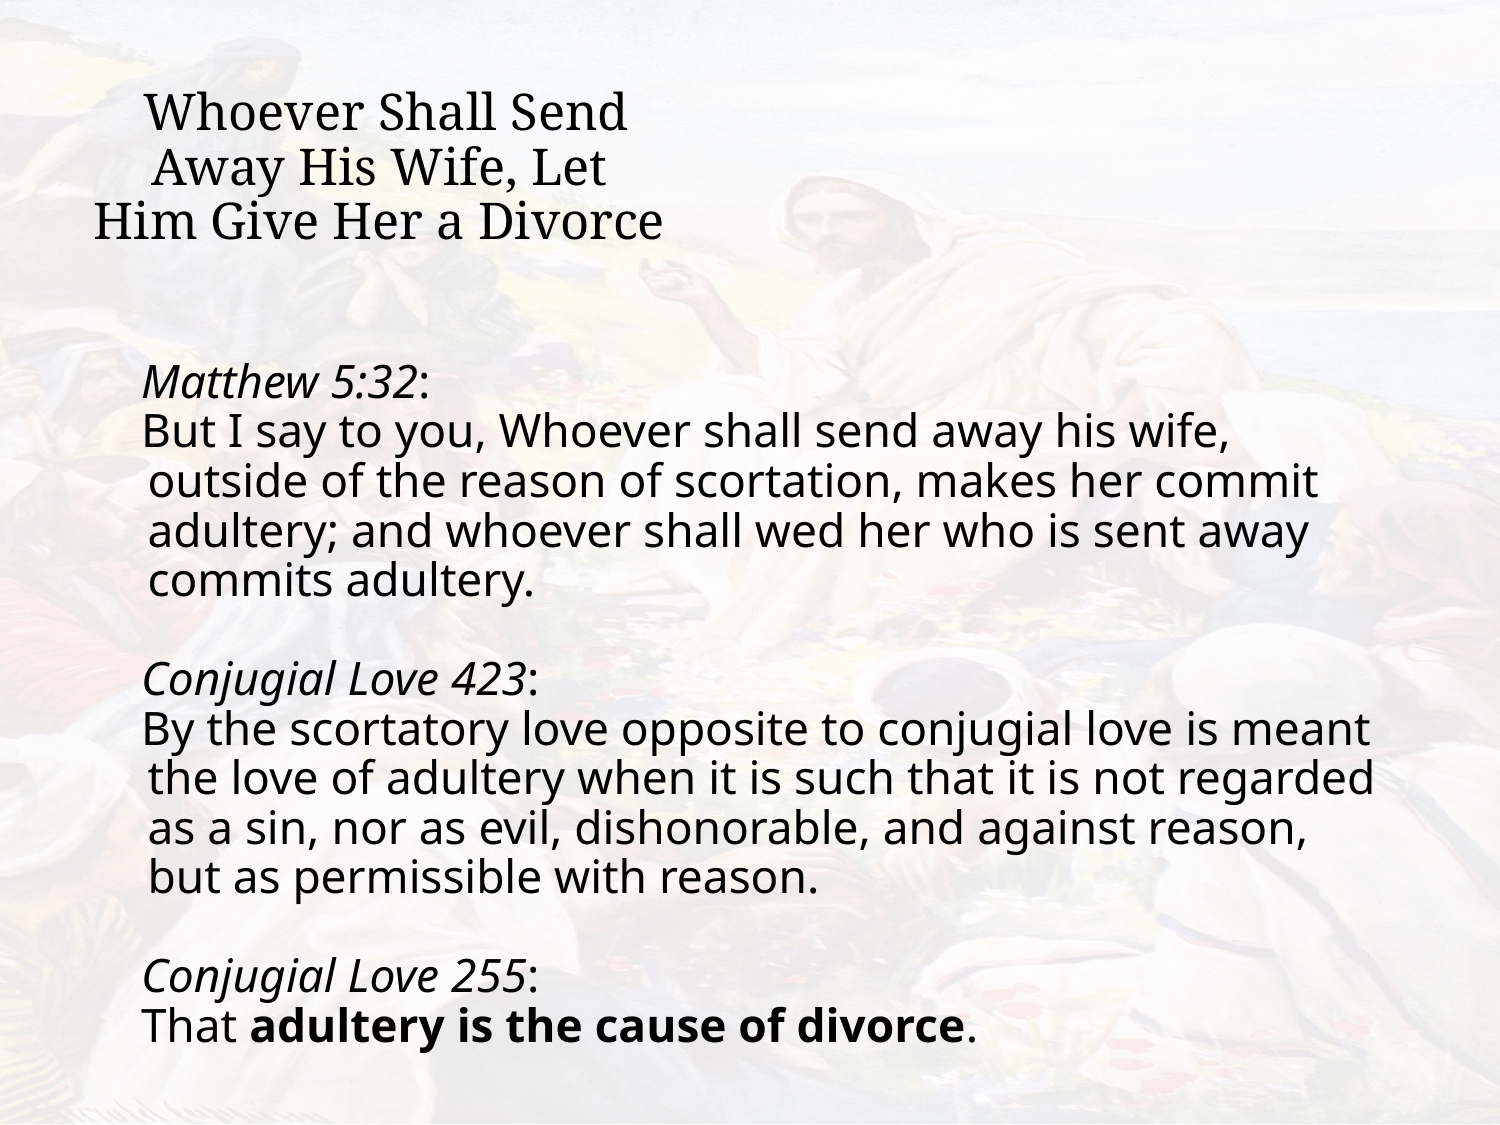

# Whoever Shall Send Away His Wife, Let Him Give Her a Divorce
Matthew 5:32:
But I say to you, Whoever shall send away his wife, outside of the reason of scortation, makes her commit adultery; and whoever shall wed her who is sent away commits adultery.
Conjugial Love 423:
By the scortatory love opposite to conjugial love is meant the love of adultery when it is such that it is not regarded as a sin, nor as evil, dishonorable, and against reason, but as permissible with reason.
Conjugial Love 255:
That adultery is the cause of divorce.